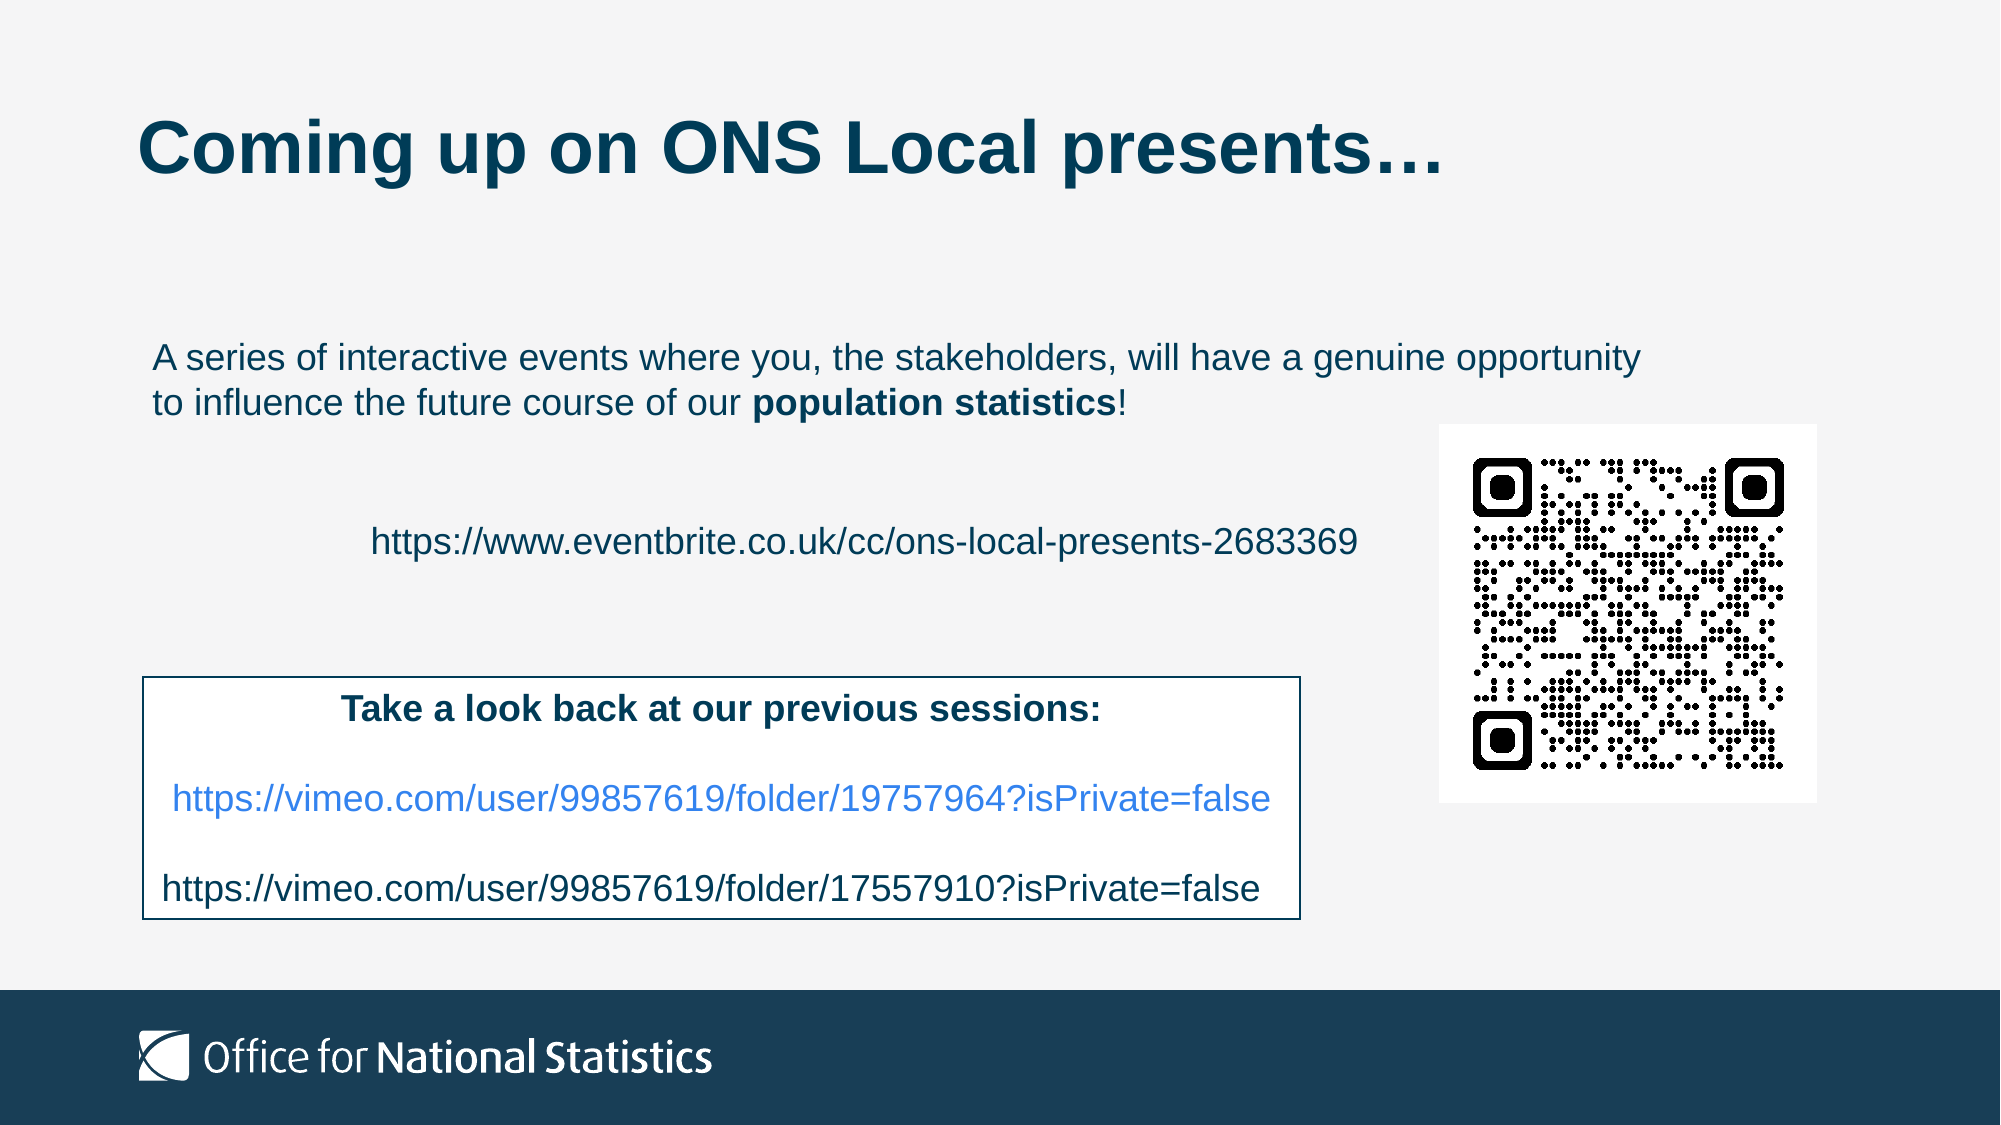

# Coming up on ONS Local presents…
A series of interactive events where you, the stakeholders, will have a genuine opportunity to influence the future course of our population statistics!
https://www.eventbrite.co.uk/cc/ons-local-presents-2683369
Take a look back at our previous sessions:
https://vimeo.com/user/99857619/folder/19757964?isPrivate=false
https://vimeo.com/user/99857619/folder/17557910?isPrivate=false